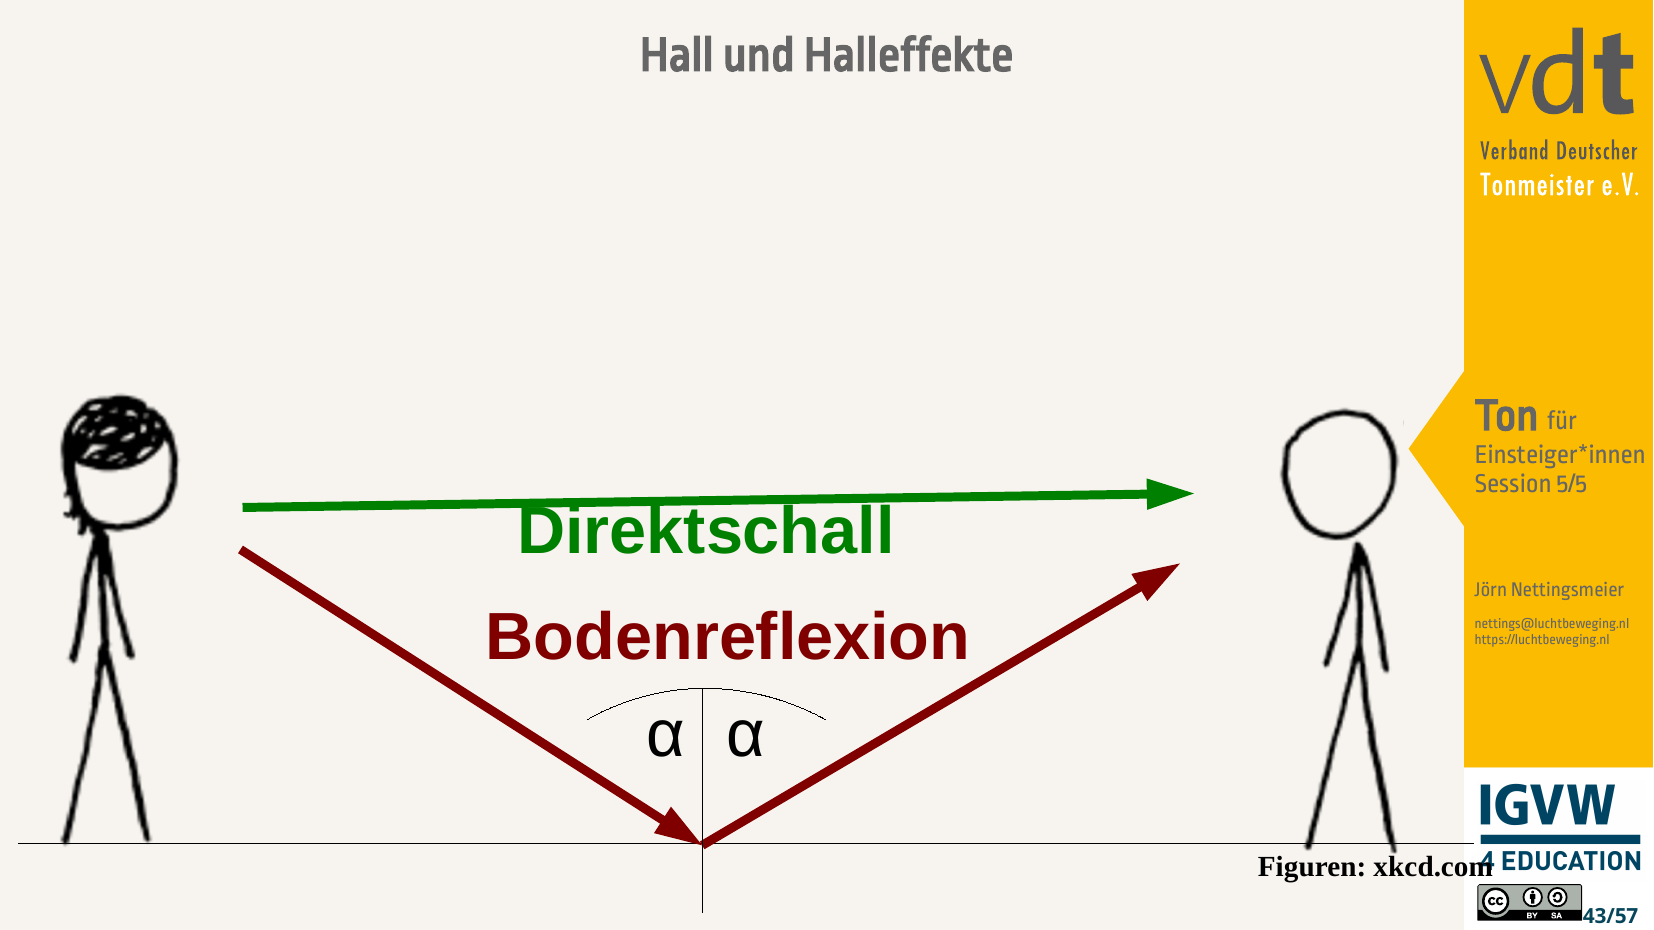

# Hall und Halleffekte
Direktschall
Bodenreflexion
α
α
Figuren: xkcd.com